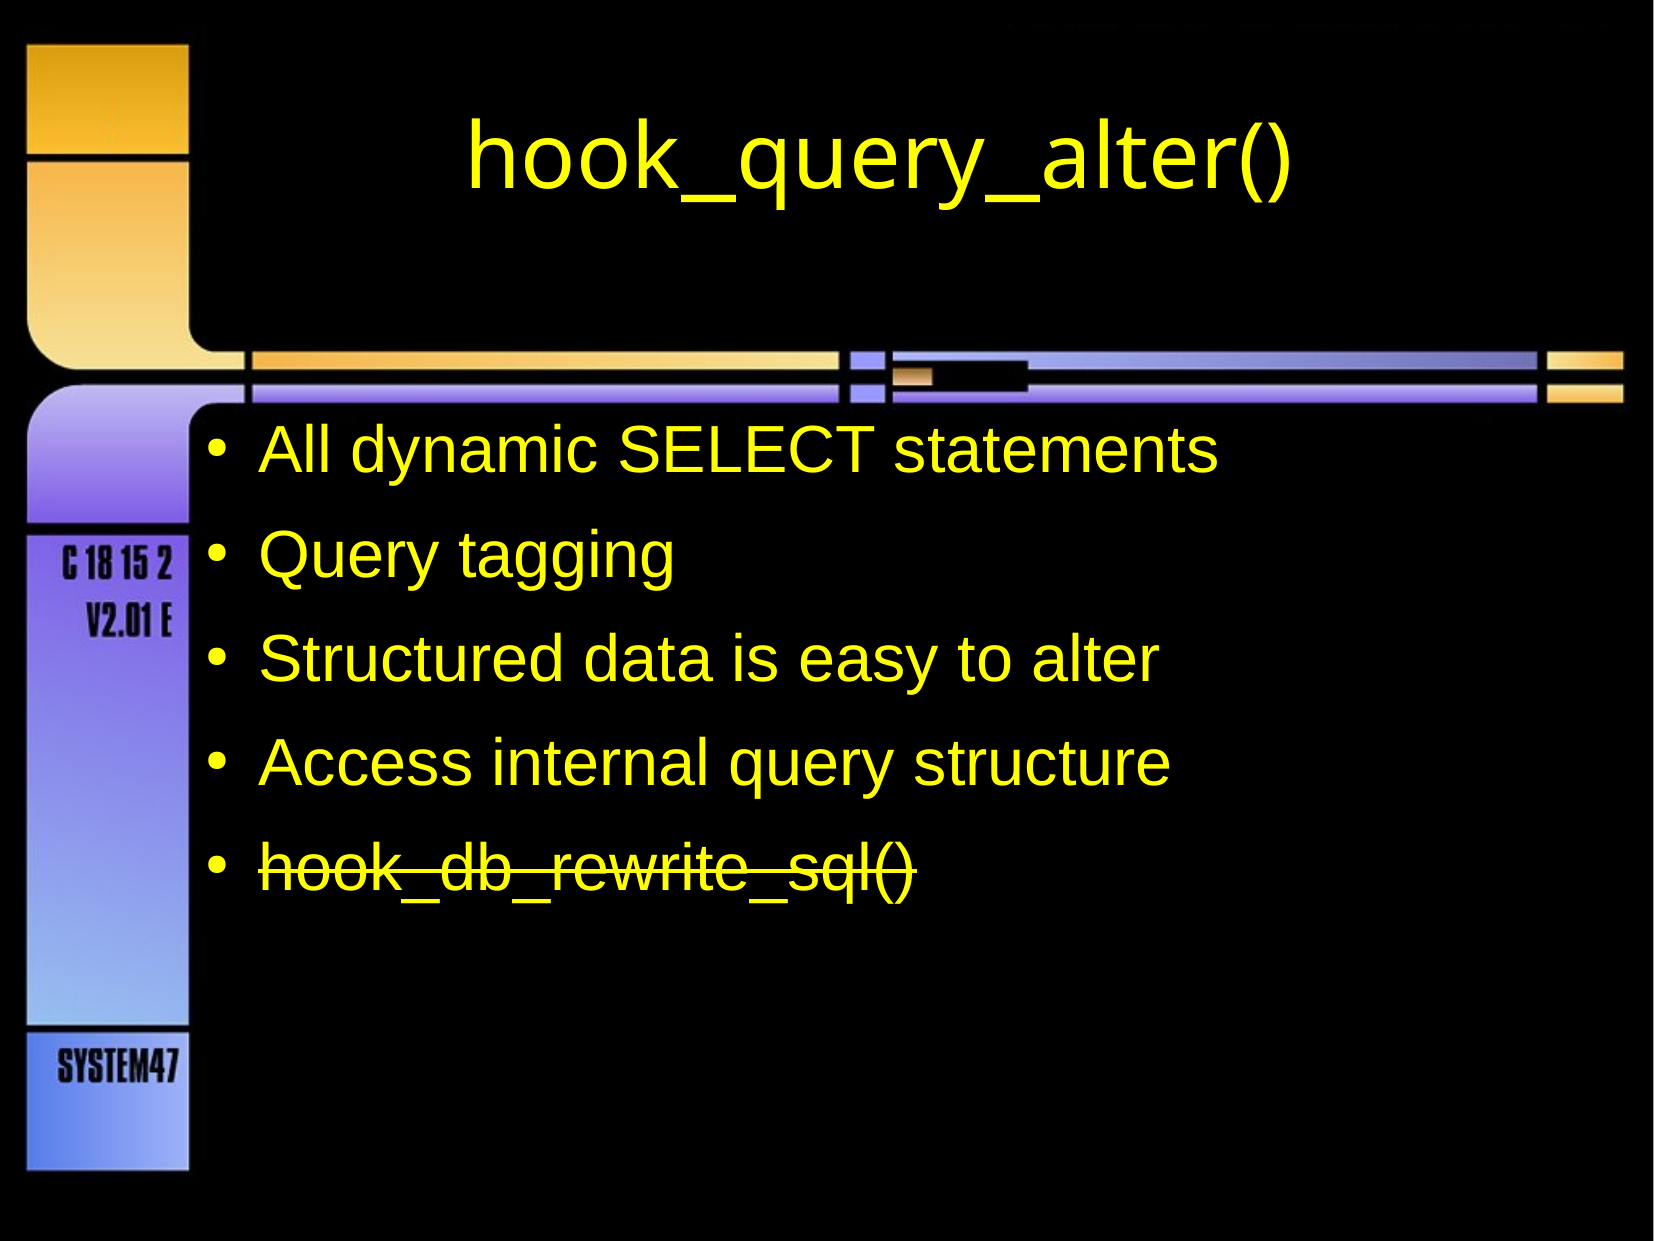

# hook_query_alter()
All dynamic SELECT statements
Query tagging
Structured data is easy to alter
Access internal query structure
hook_db_rewrite_sql()